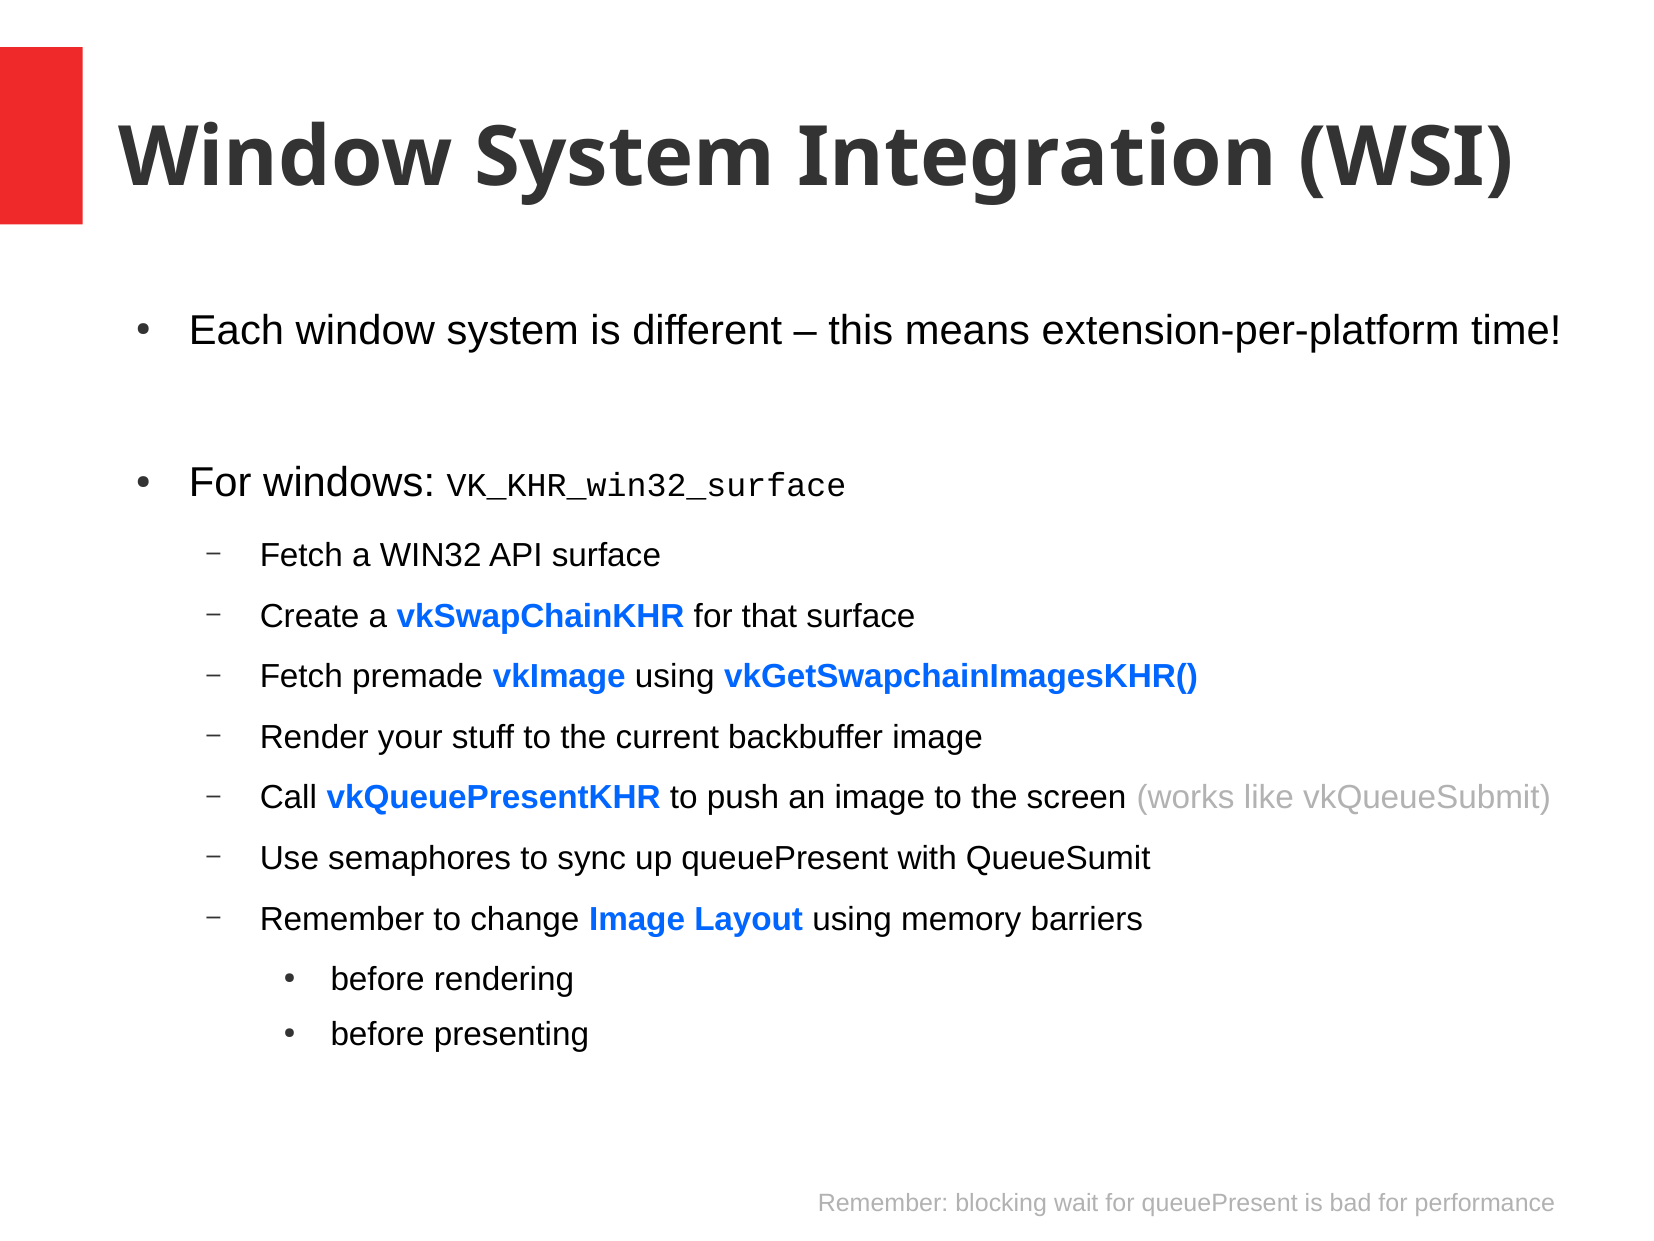

# Window System Integration (WSI)
Each window system is different – this means extension-per-platform time!
For windows: VK_KHR_win32_surface
Fetch a WIN32 API surface
Create a vkSwapChainKHR for that surface
Fetch premade vkImage using vkGetSwapchainImagesKHR()
Render your stuff to the current backbuffer image
Call vkQueuePresentKHR to push an image to the screen (works like vkQueueSubmit)
Use semaphores to sync up queuePresent with QueueSumit
Remember to change Image Layout using memory barriers
before rendering
before presenting
Remember: blocking wait for queuePresent is bad for performance